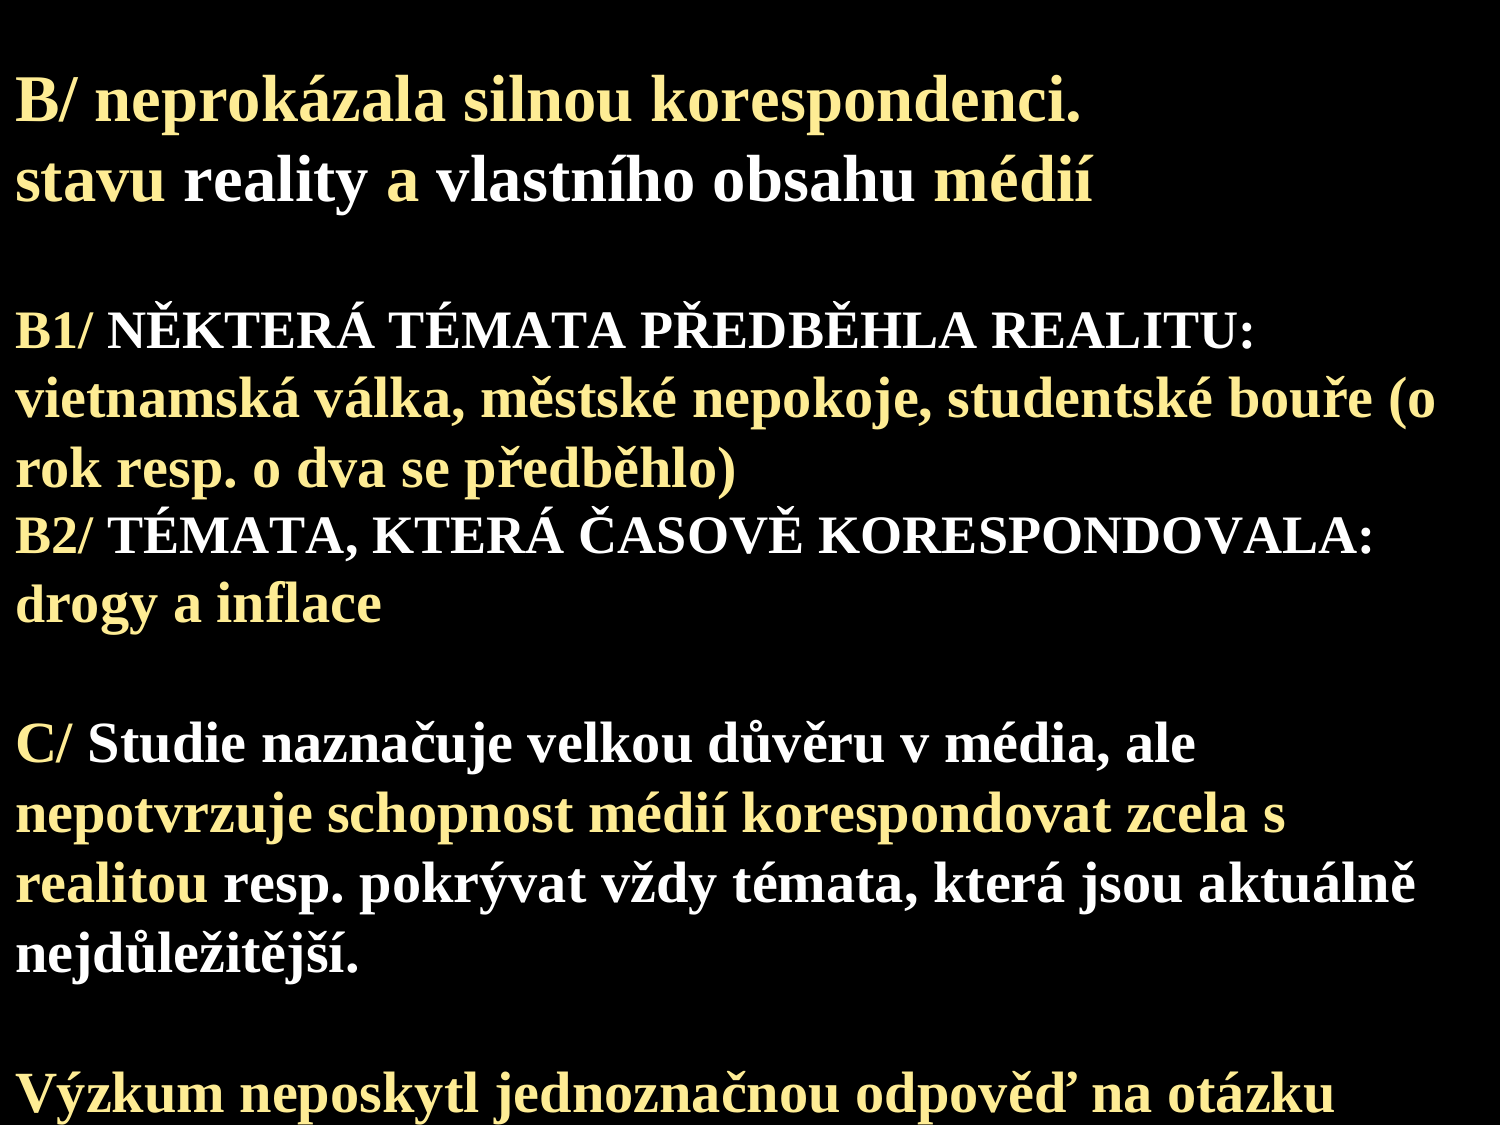

# B/ neprokázala silnou korespondenci. stavu reality a vlastního obsahu médií B1/ NĚKTERÁ TÉMATA PŘEDBĚHLA REALITU: vietnamská válka, městské nepokoje, studentské bouře (o rok resp. o dva se předběhlo) B2/ TÉMATA, KTERÁ ČASOVĚ KORESPONDOVALA: drogy a inflace C/ Studie naznačuje velkou důvěru v média, ale nepotvrzuje schopnost médií korespondovat zcela s realitou resp. pokrývat vždy témata, která jsou aktuálně nejdůležitější. Výzkum neposkytl jednoznačnou odpověď na otázku odkud témata přicházejí.